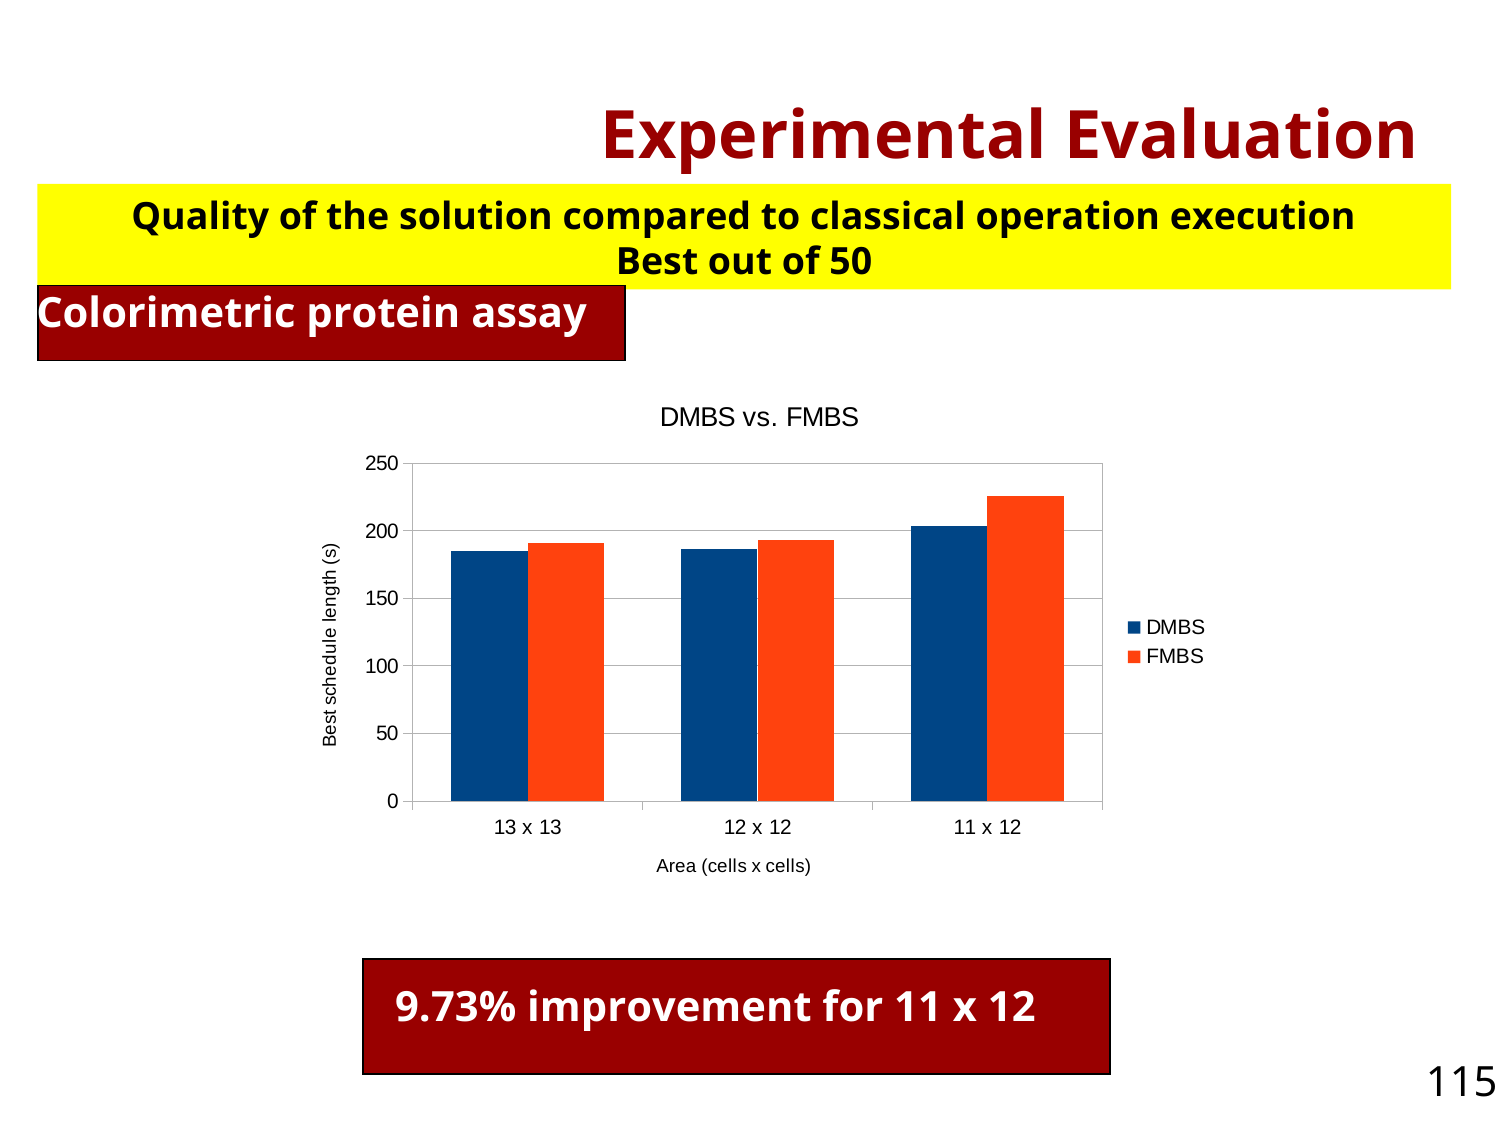

# Experimental Evaluation
Quality of the solution compared to classical operation execution
Best out of 50
Colorimetric protein assay
Colorimetric protein assay
Colorimetric protein assay
### Chart: DMBS vs. FMBS
| Category | DMBS | FMBS |
|---|---|---|
| 13 x 13 | 185.0 | 191.0 |
| 12 x 12 | 187.0 | 193.0 |
| 11 x 12 | 204.0 | 226.0 |Colorimetric protein assay
Colorimetric protein assay
9.73% improvement for 11 x 12